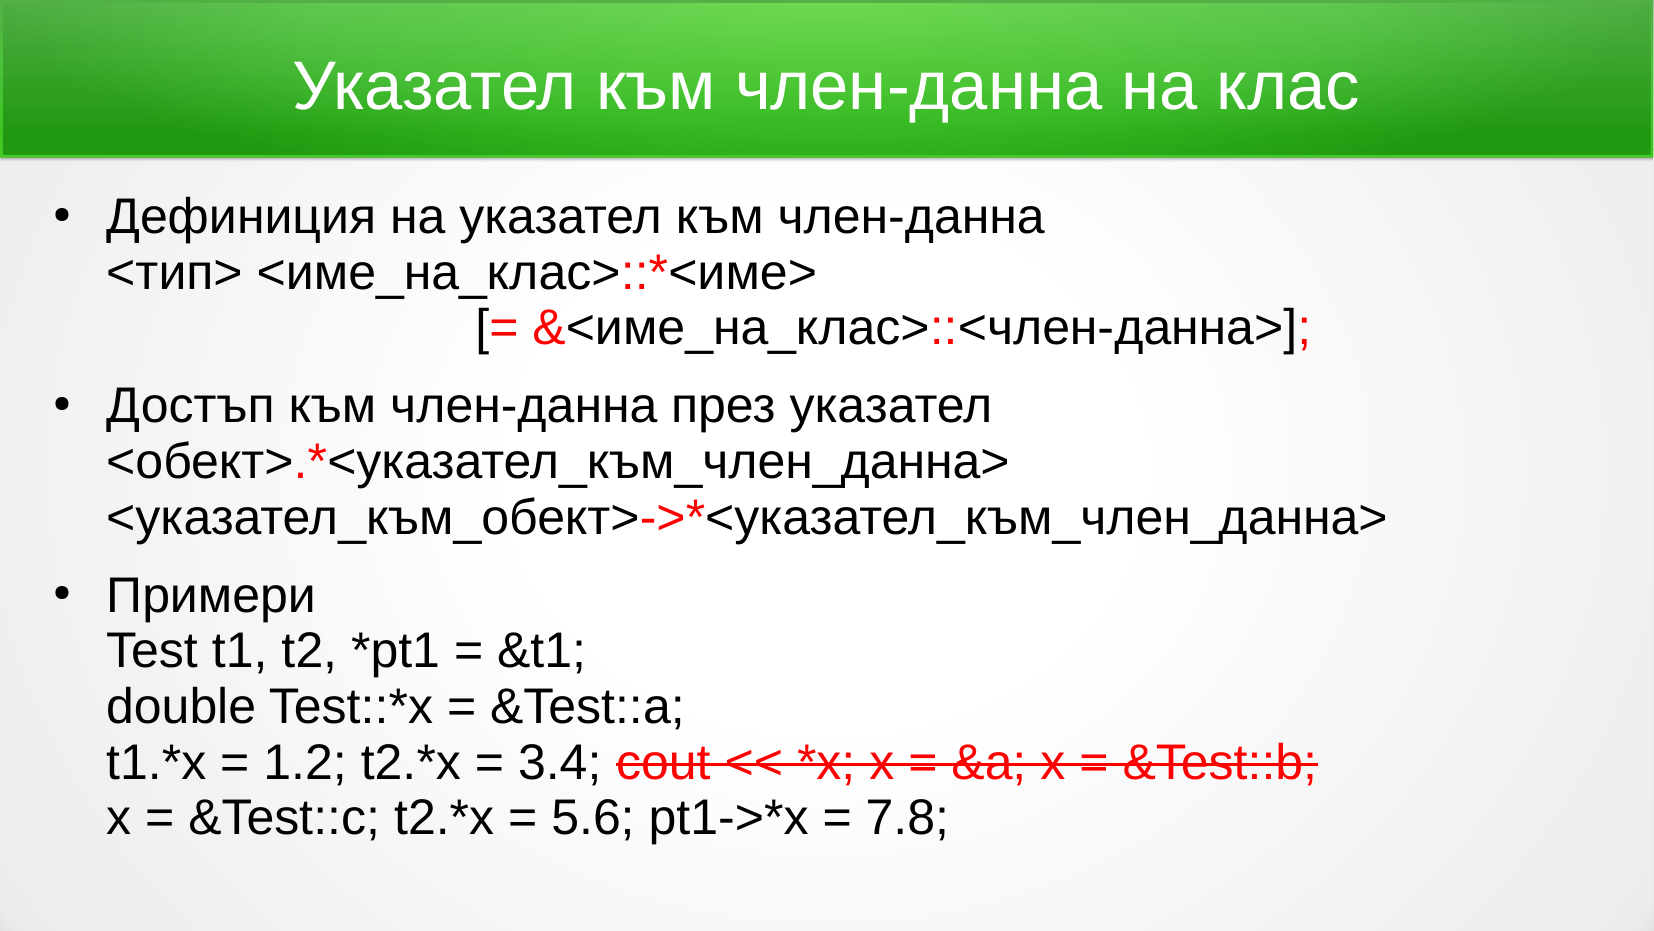

# Указател към член-данна на клас
Дефиниция на указател към член-данна
<тип> <име_на_клас>::*<име>
					[= &<име_на_клас>::<член-данна>];
Достъп към член-данна през указател
<обект>.*<указател_към_член_данна>
<указател_към_обект>->*<указател_към_член_данна>
Примери
Test t1, t2, *pt1 = &t1;
double Test::*x = &Test::a;
t1.*x = 1.2; t2.*x = 3.4; cout << *x; x = &a; x = &Test::b;
x = &Test::c; t2.*x = 5.6; pt1->*x = 7.8;